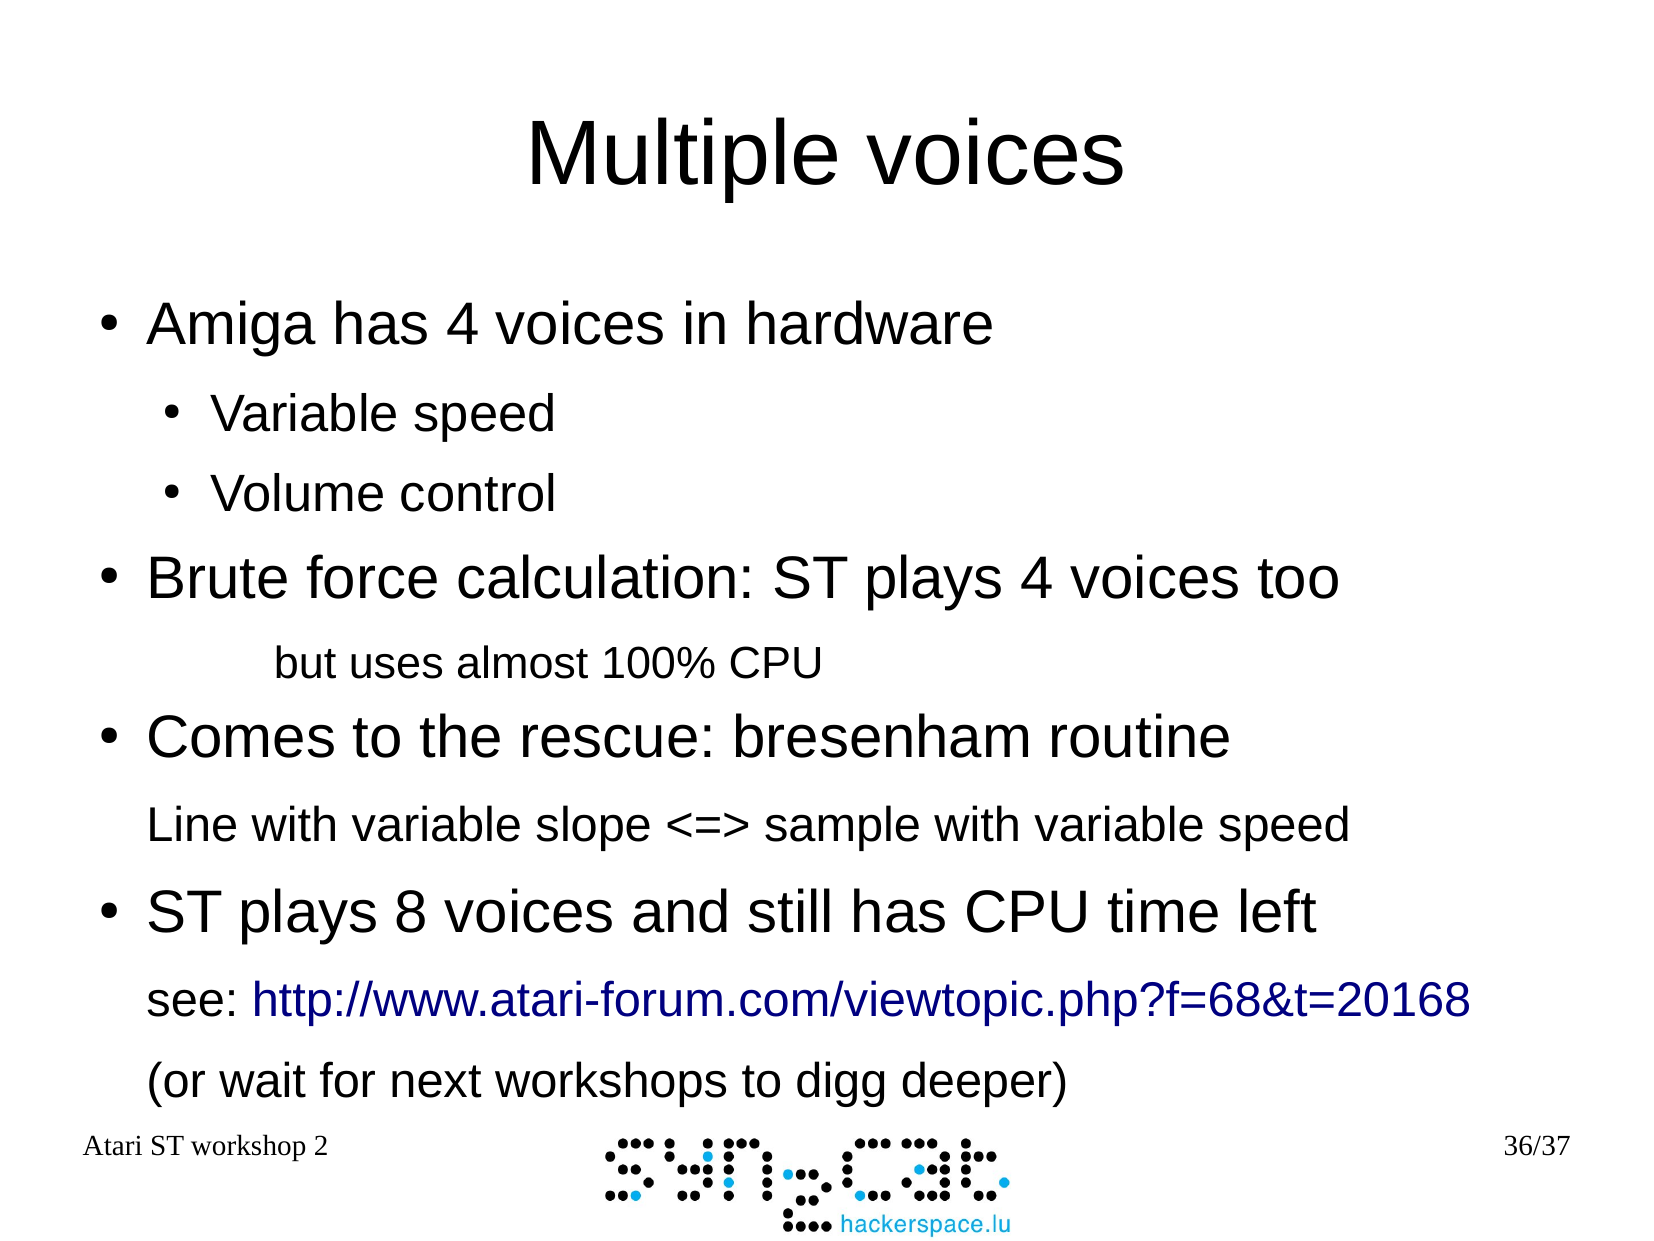

# Multiple voices
Amiga has 4 voices in hardware
Variable speed
Volume control
Brute force calculation: ST plays 4 voices too
but uses almost 100% CPU
Comes to the rescue: bresenham routine
Line with variable slope <=> sample with variable speed
ST plays 8 voices and still has CPU time left
see: http://www.atari-forum.com/viewtopic.php?f=68&t=20168
(or wait for next workshops to digg deeper)
36